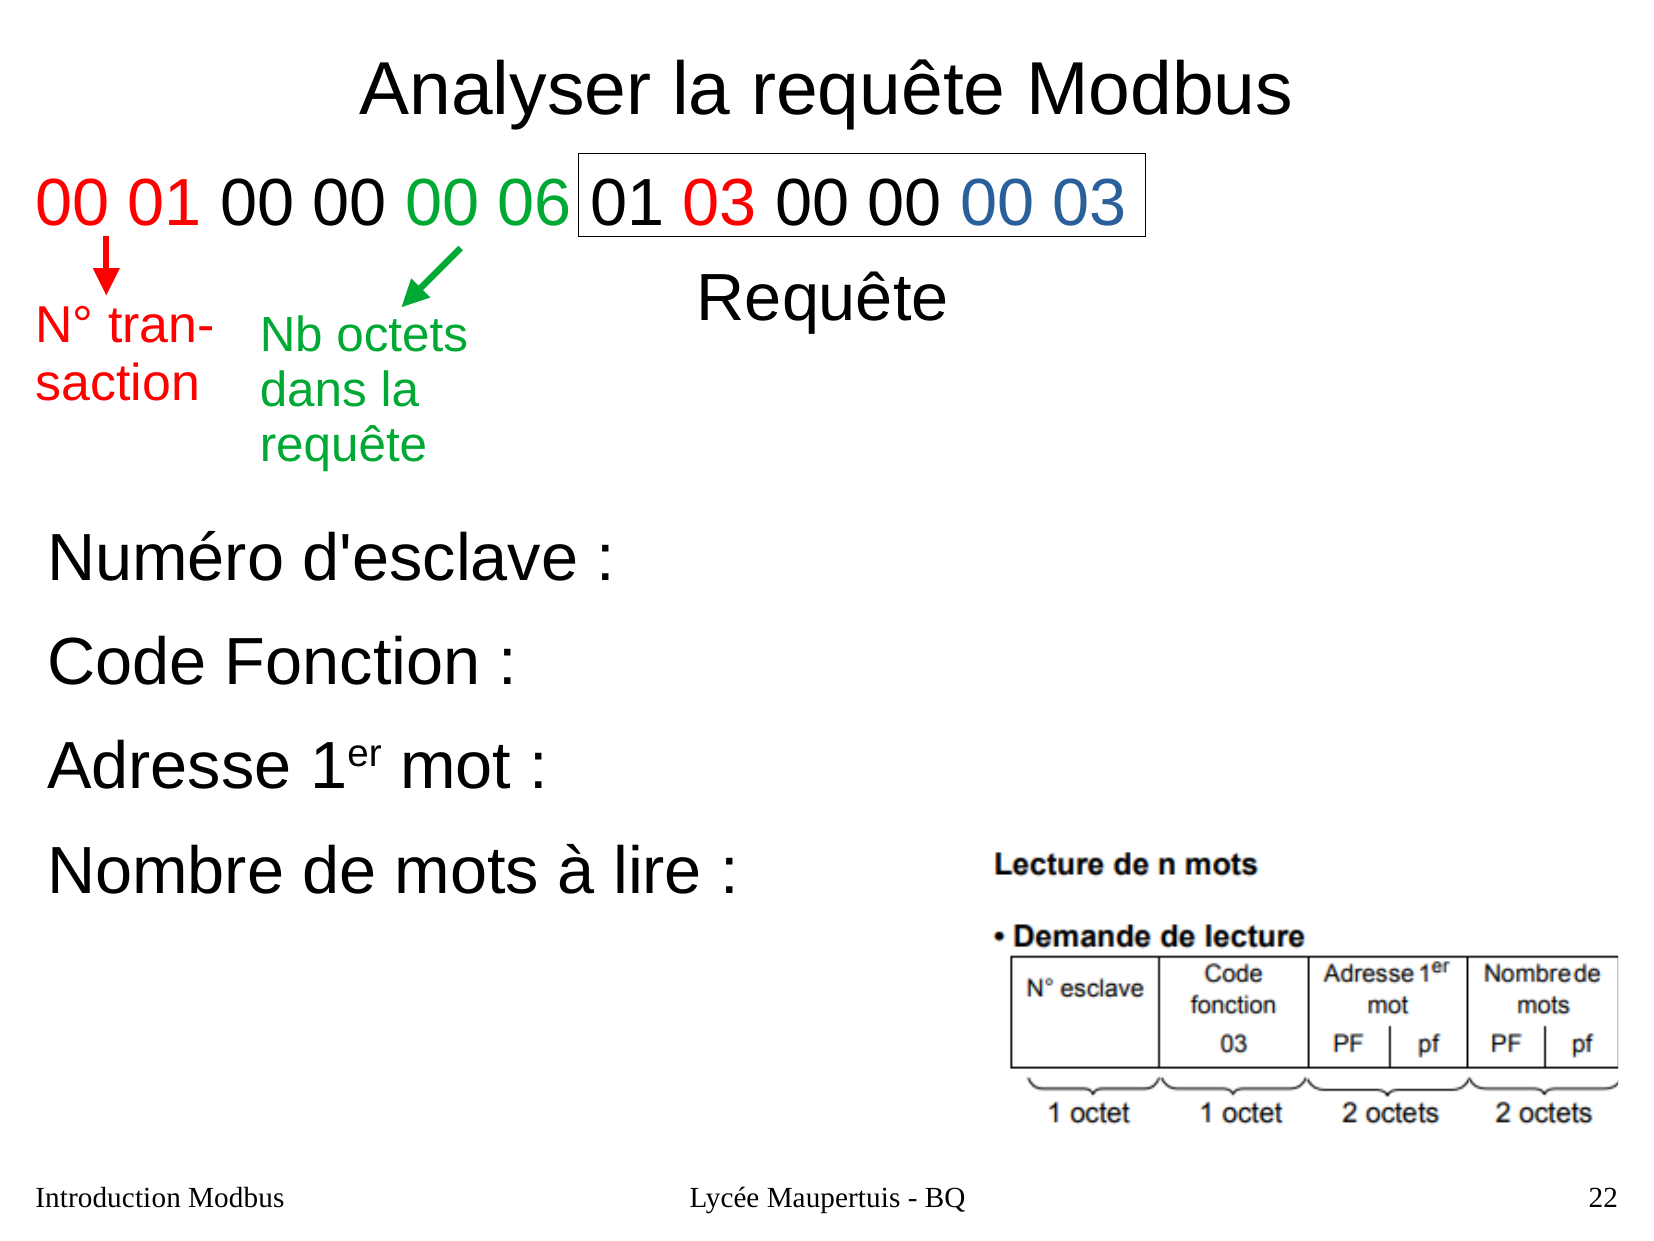

# Analyser la requête Modbus
00 01 00 00 00 06 01 03 00 00 00 03
Requête
N° tran-
saction
Nb octets dans la requête
Numéro d'esclave :
Code Fonction :
Adresse 1er mot :
Nombre de mots à lire :
Introduction Modbus
Lycée Maupertuis - BQ
22